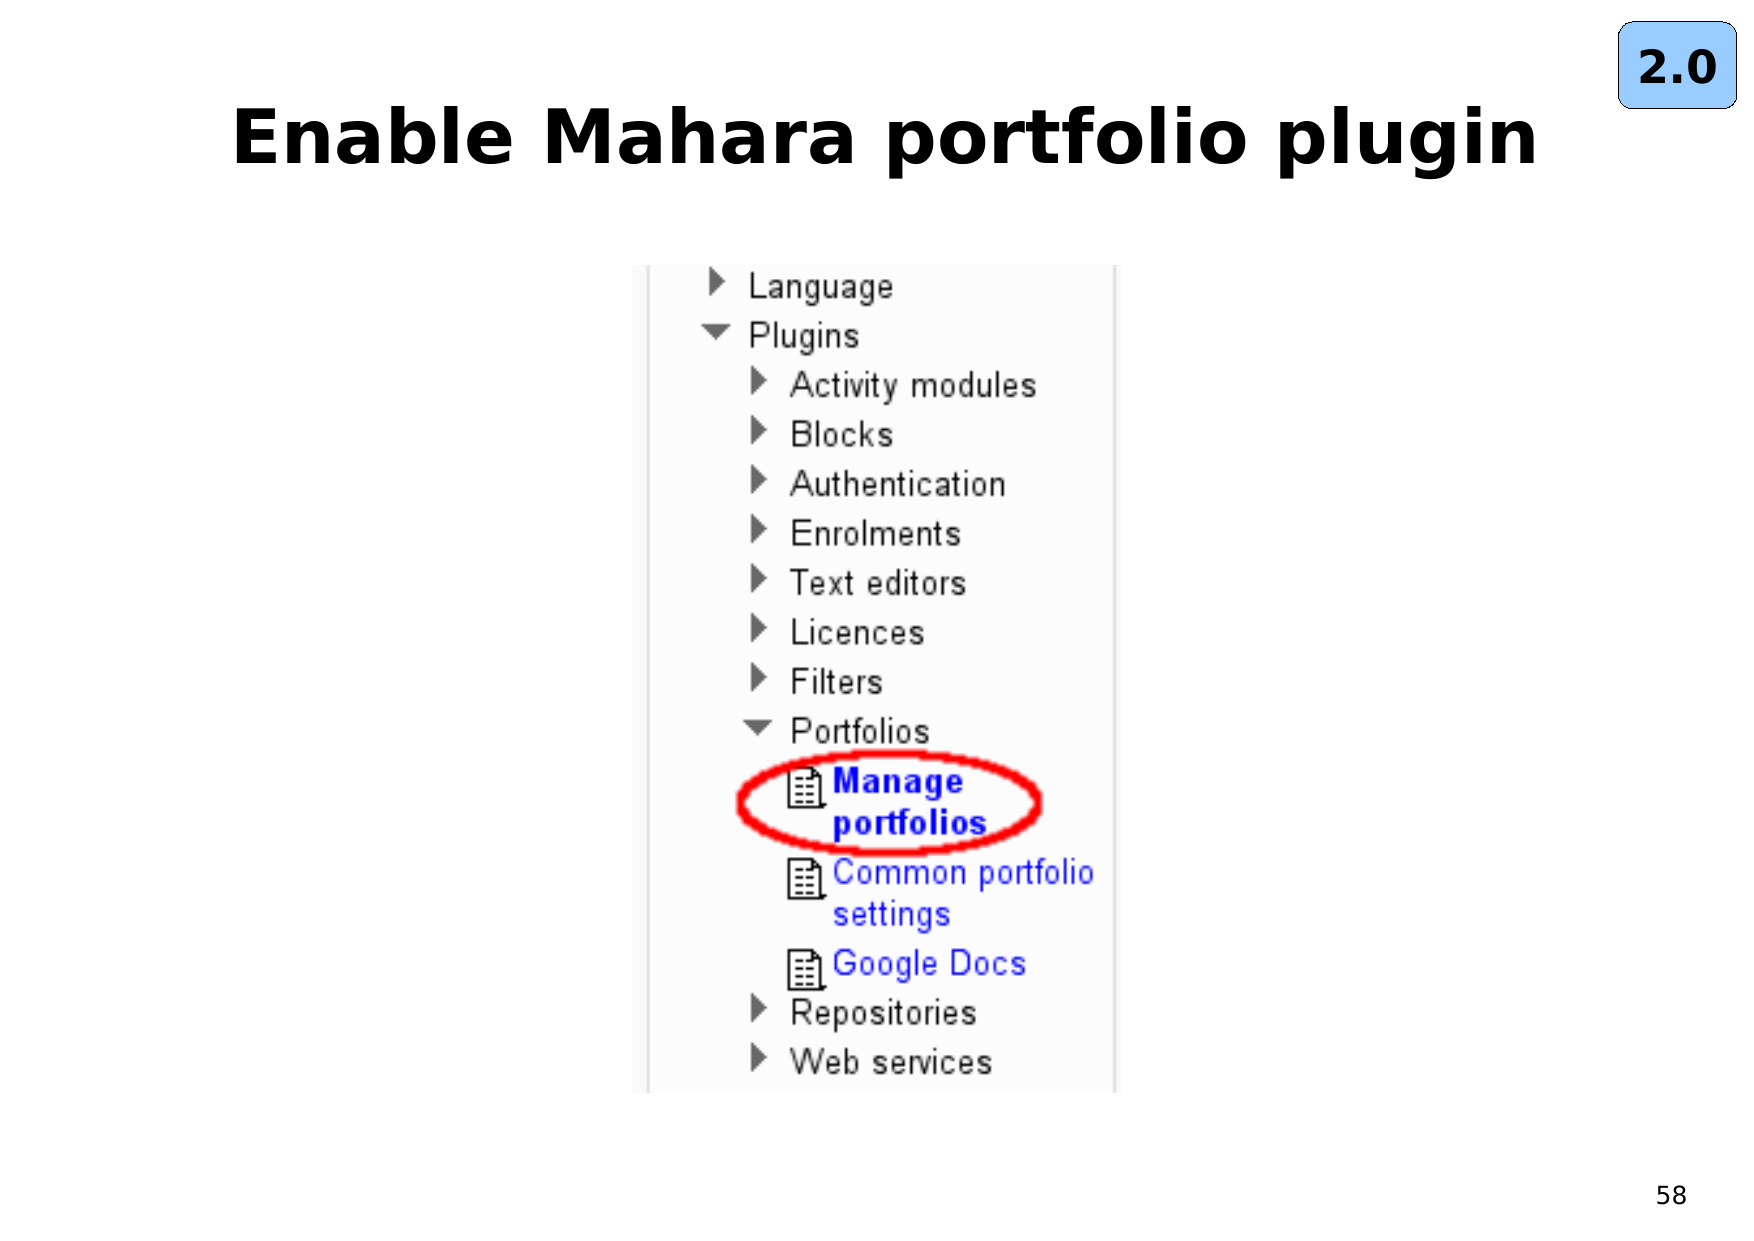

2.0
# Enable Mahara portfolio plugin
58